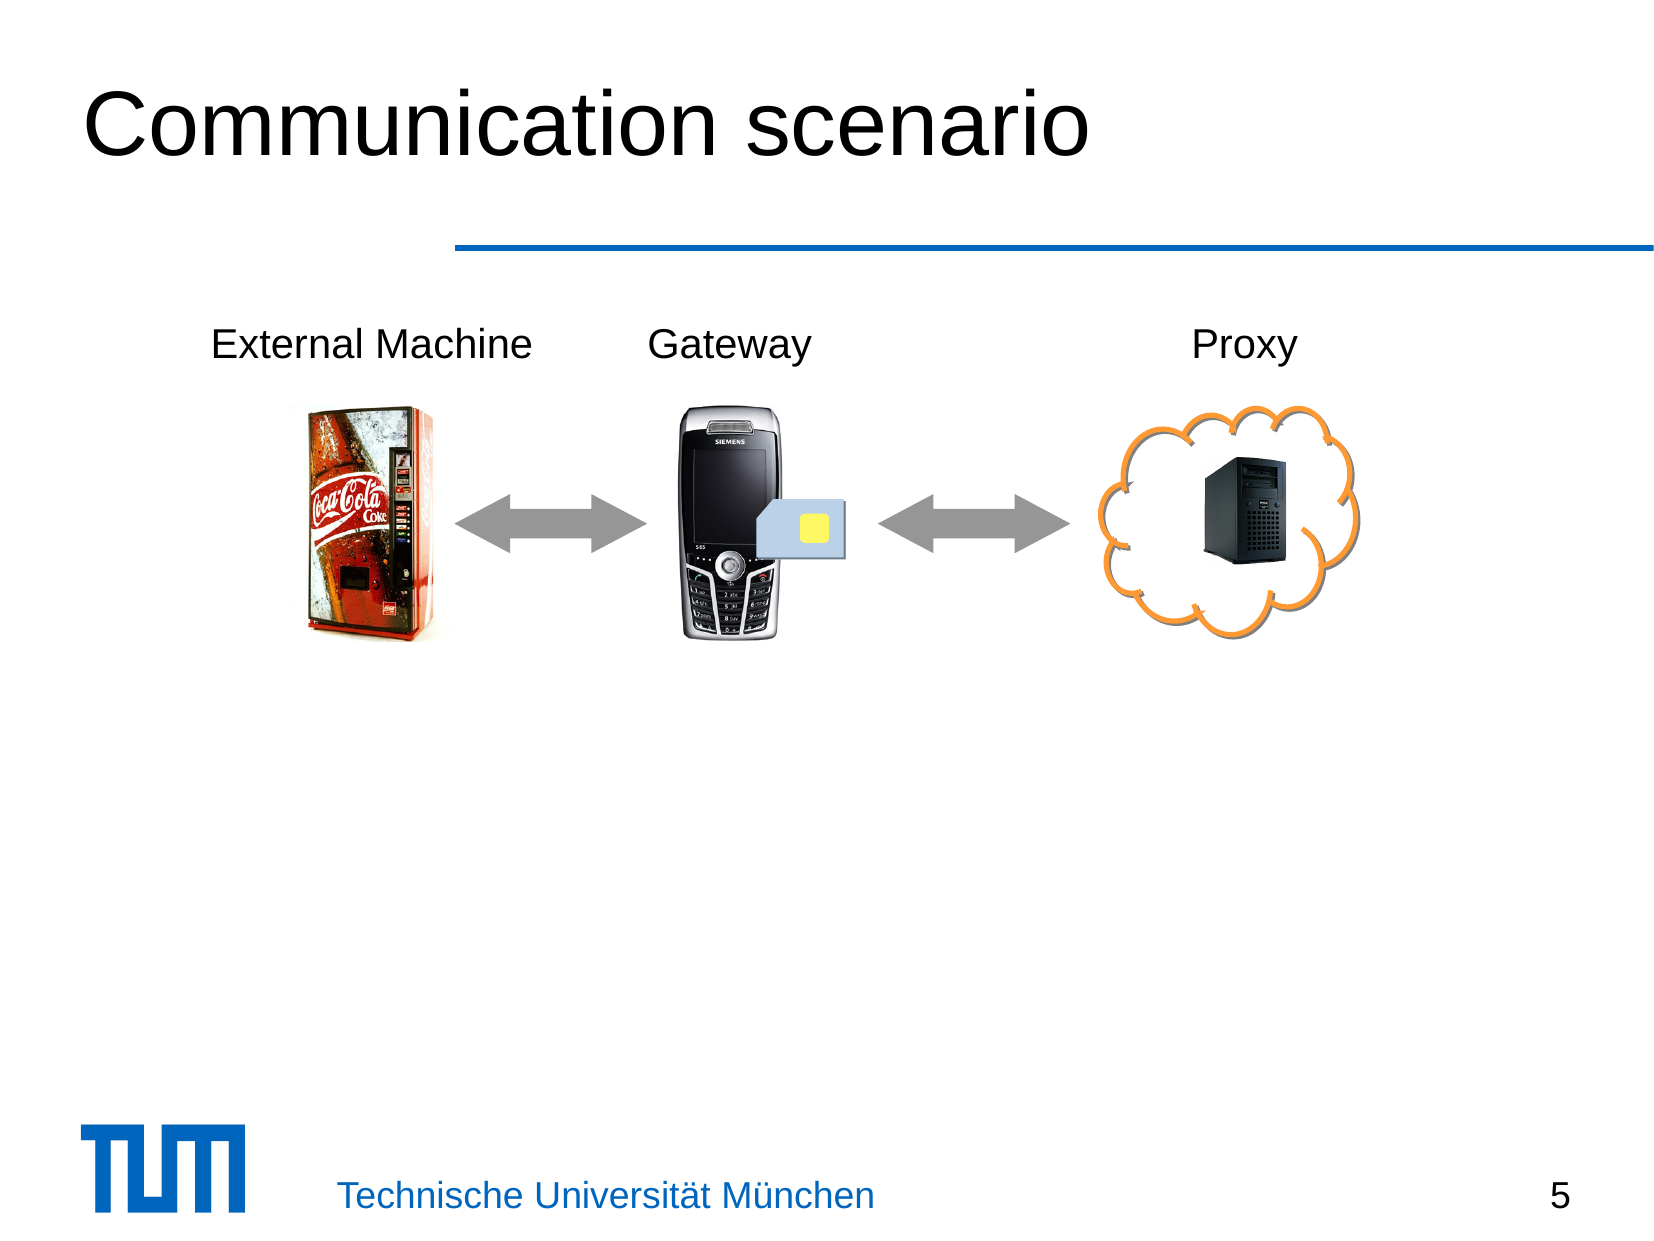

# Communication scenario
External Machine
Gateway
Proxy
5